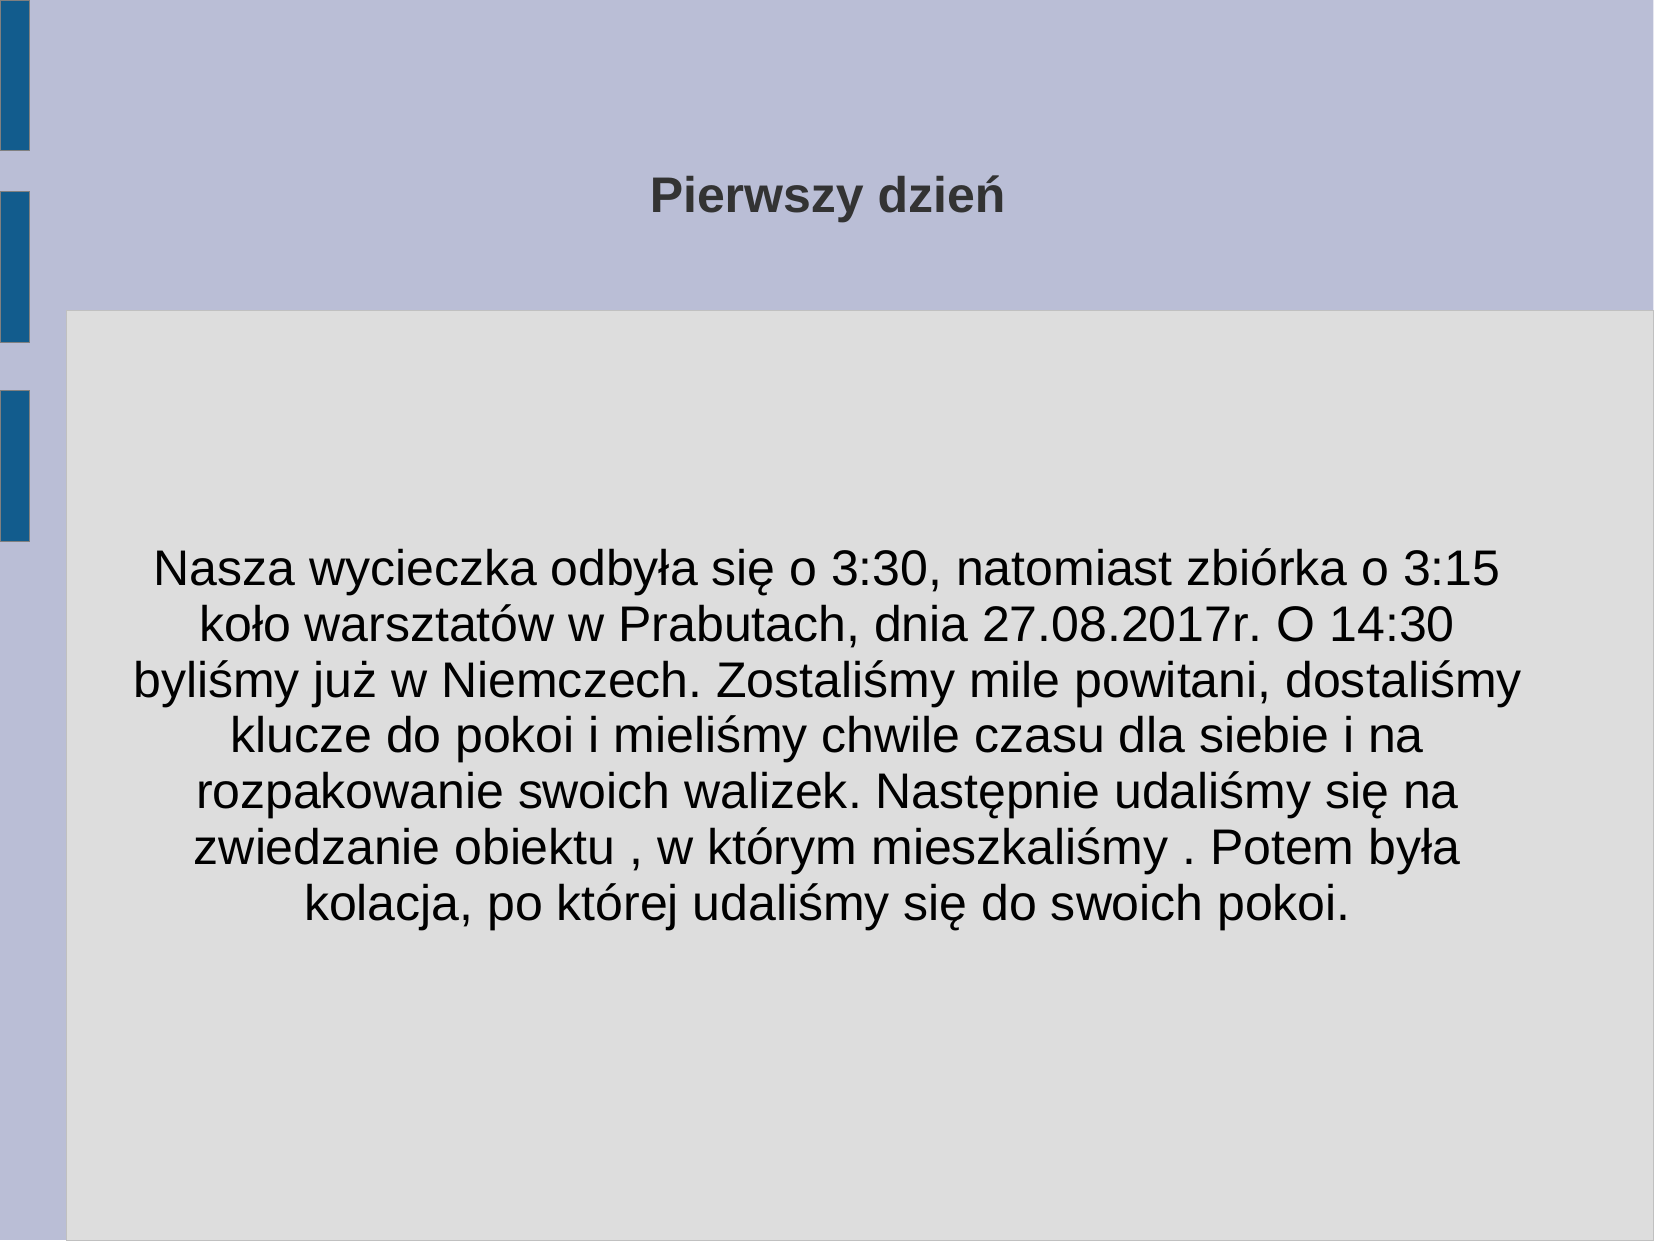

# Pierwszy dzień
Nasza wycieczka odbyła się o 3:30, natomiast zbiórka o 3:15 koło warsztatów w Prabutach, dnia 27.08.2017r. O 14:30 byliśmy już w Niemczech. Zostaliśmy mile powitani, dostaliśmy klucze do pokoi i mieliśmy chwile czasu dla siebie i na rozpakowanie swoich walizek. Następnie udaliśmy się na zwiedzanie obiektu , w którym mieszkaliśmy . Potem była kolacja, po której udaliśmy się do swoich pokoi.